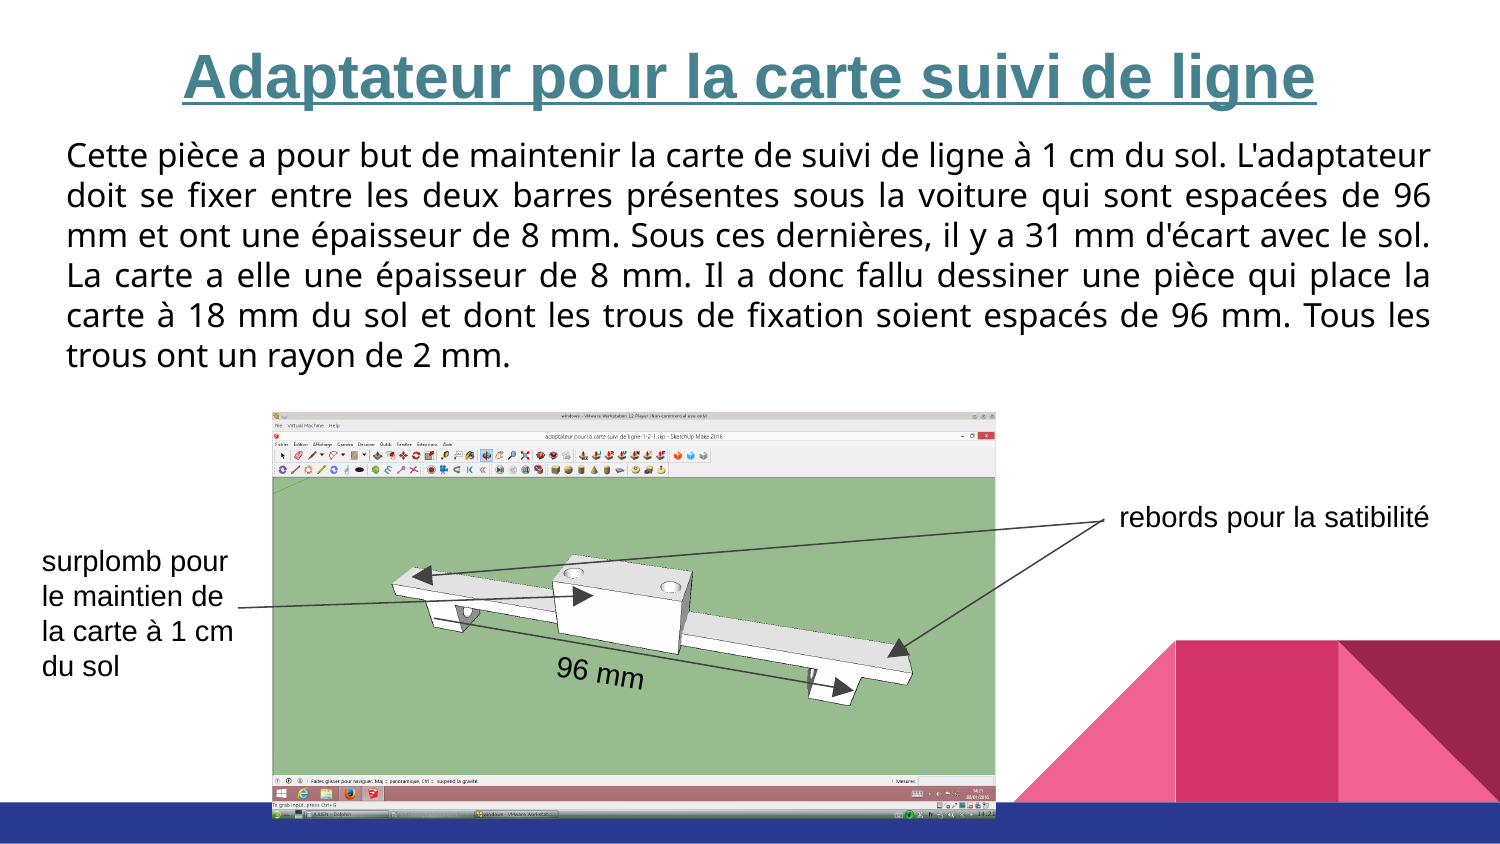

Adaptateur pour la carte suivi de ligne
# Cette pièce a pour but de maintenir la carte de suivi de ligne à 1 cm du sol. L'adaptateur doit se fixer entre les deux barres présentes sous la voiture qui sont espacées de 96 mm et ont une épaisseur de 8 mm. Sous ces dernières, il y a 31 mm d'écart avec le sol. La carte a elle une épaisseur de 8 mm. Il a donc fallu dessiner une pièce qui place la carte à 18 mm du sol et dont les trous de fixation soient espacés de 96 mm. Tous les trous ont un rayon de 2 mm.
rebords pour la satibilité
surplomb pour le maintien de la carte à 1 cm du sol
96 mm